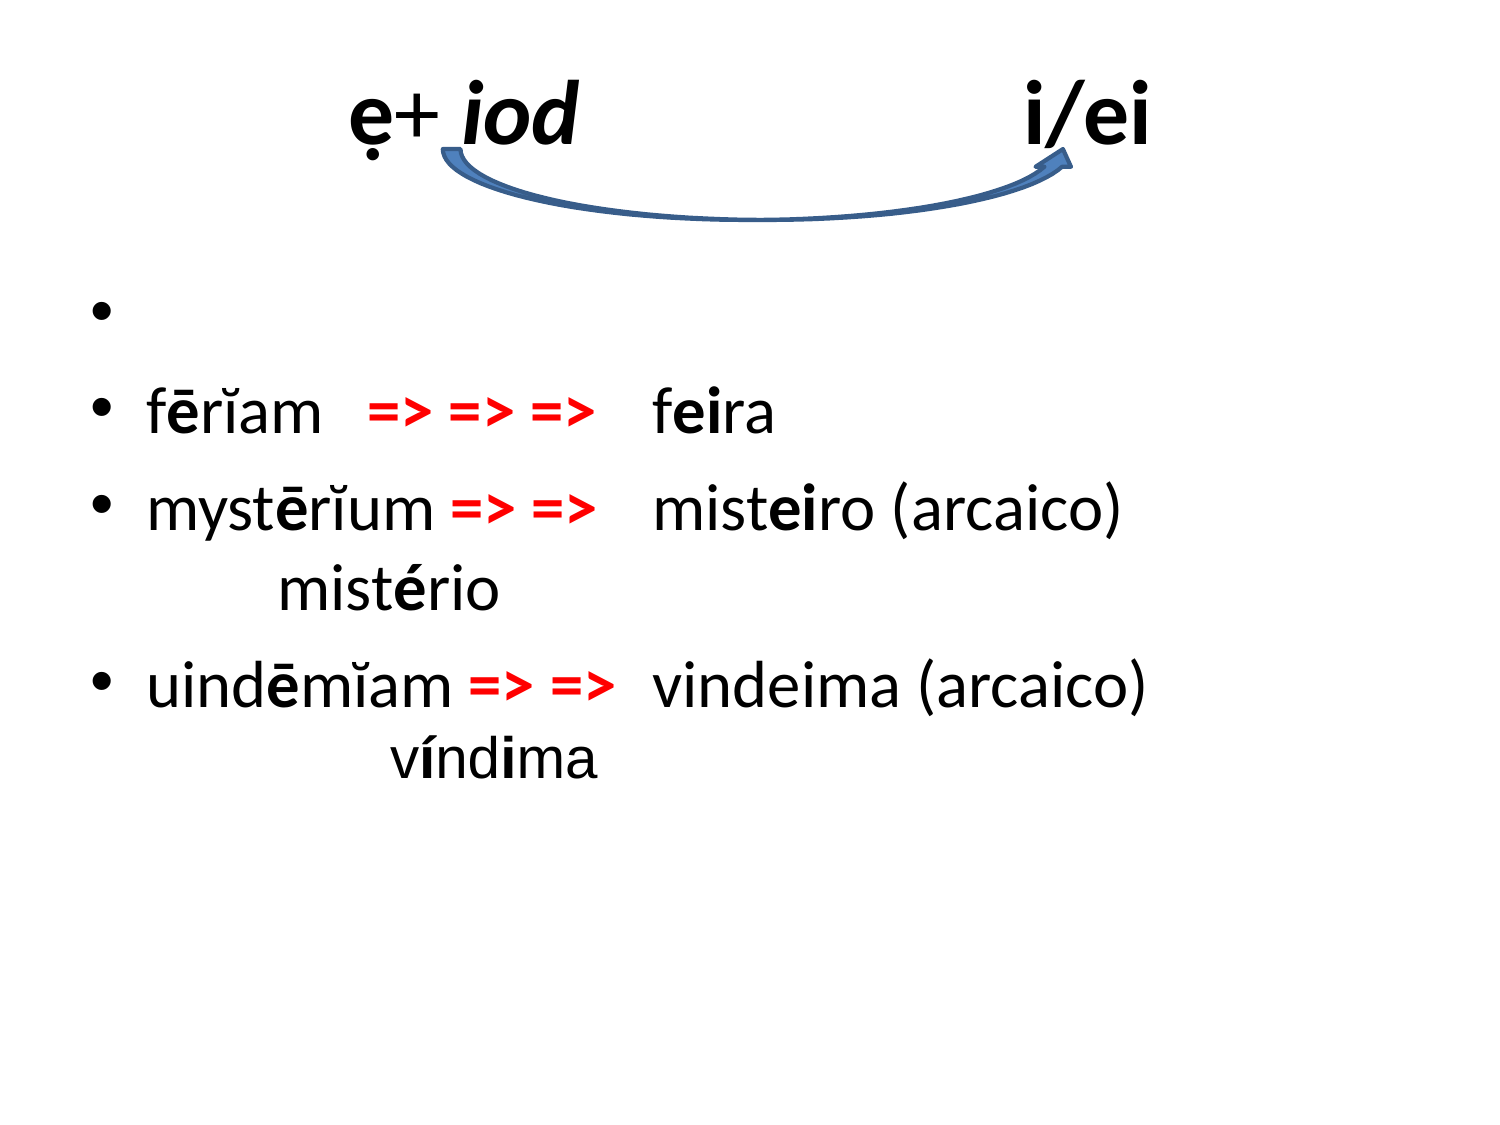

# ẹ+ iod	 	i/ei
fērĭam	 => => => 	feira
mystērĭum => => 	misteiro (arcaico)					mistério
uindēmĭam => => 	vindeima (arcaico)
				víndima